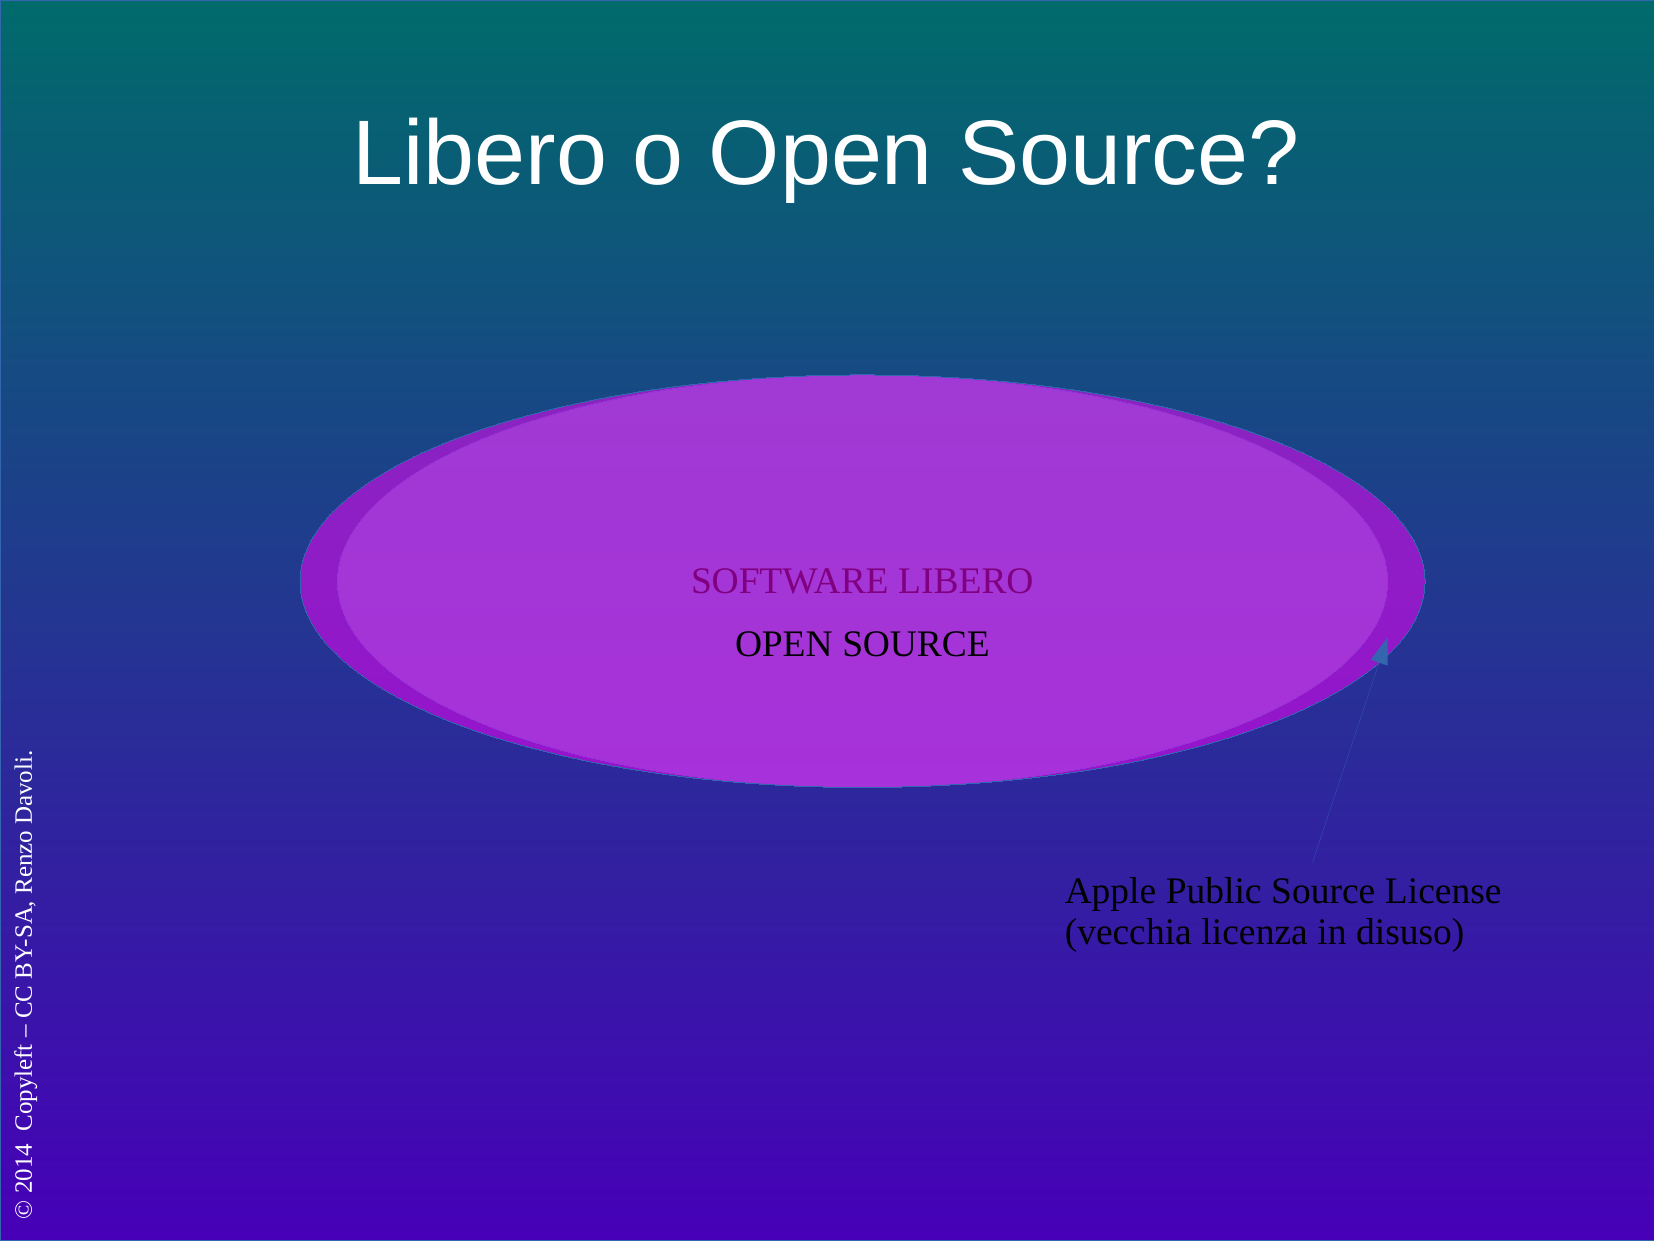

# Libero o Open Source?
OPEN SOURCE
SOFTWARE LIBERO
Apple Public Source License
(vecchia licenza in disuso)